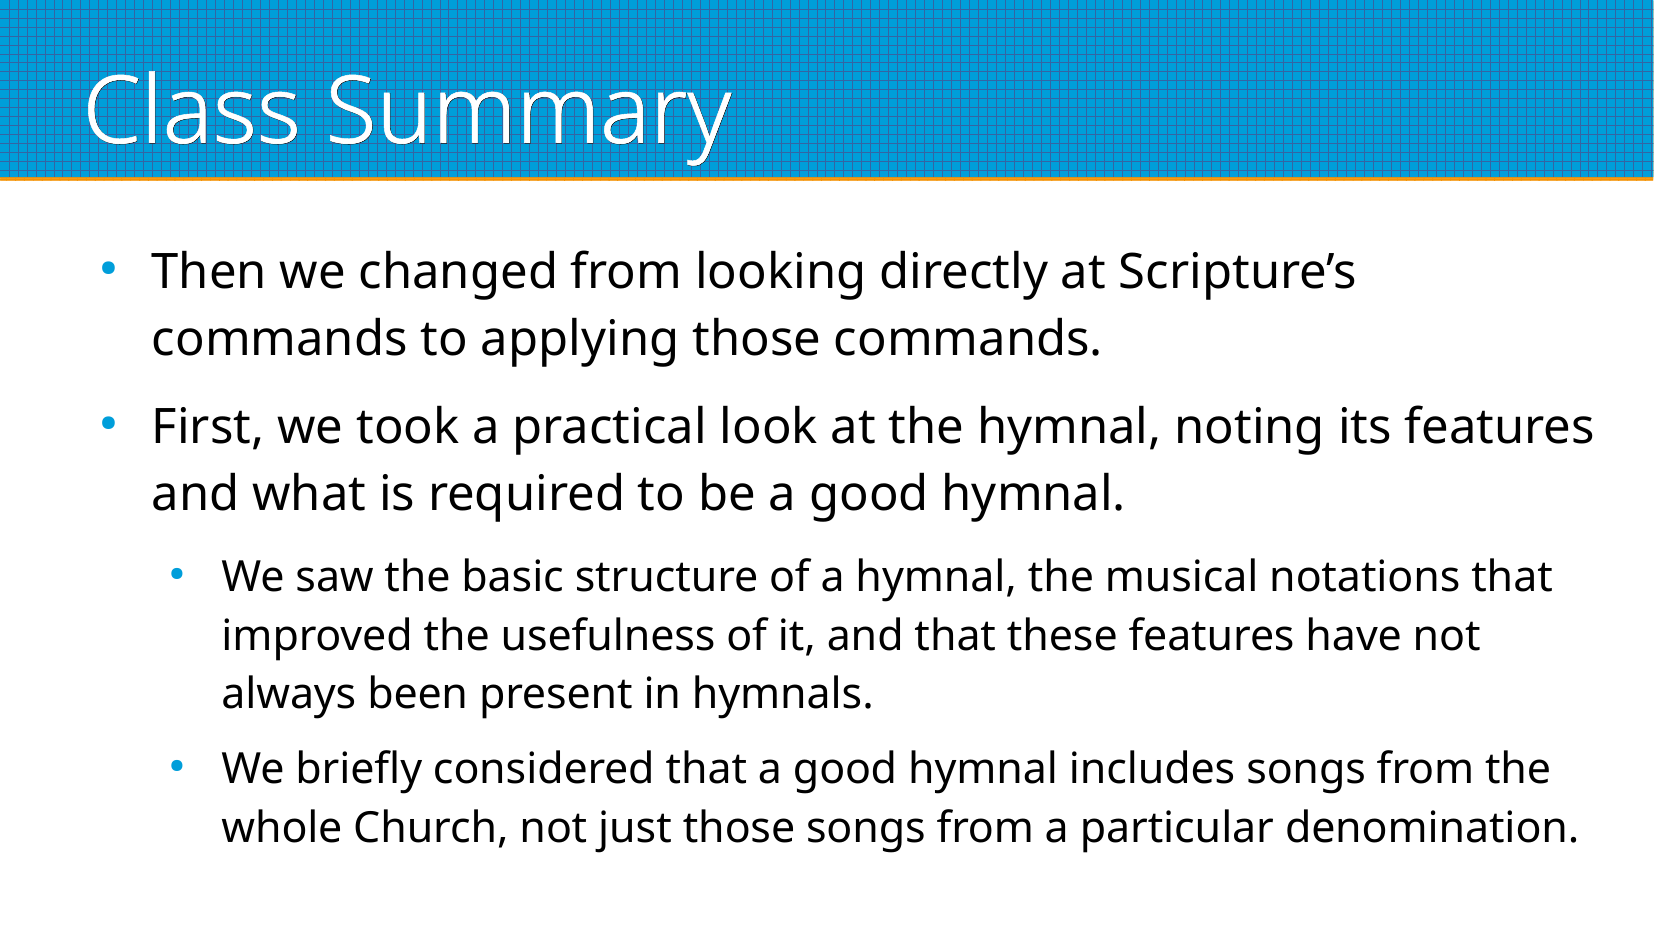

# Class Summary
Then we changed from looking directly at Scripture’s commands to applying those commands.
First, we took a practical look at the hymnal, noting its features and what is required to be a good hymnal.
We saw the basic structure of a hymnal, the musical notations that improved the usefulness of it, and that these features have not always been present in hymnals.
We briefly considered that a good hymnal includes songs from the whole Church, not just those songs from a particular denomination.